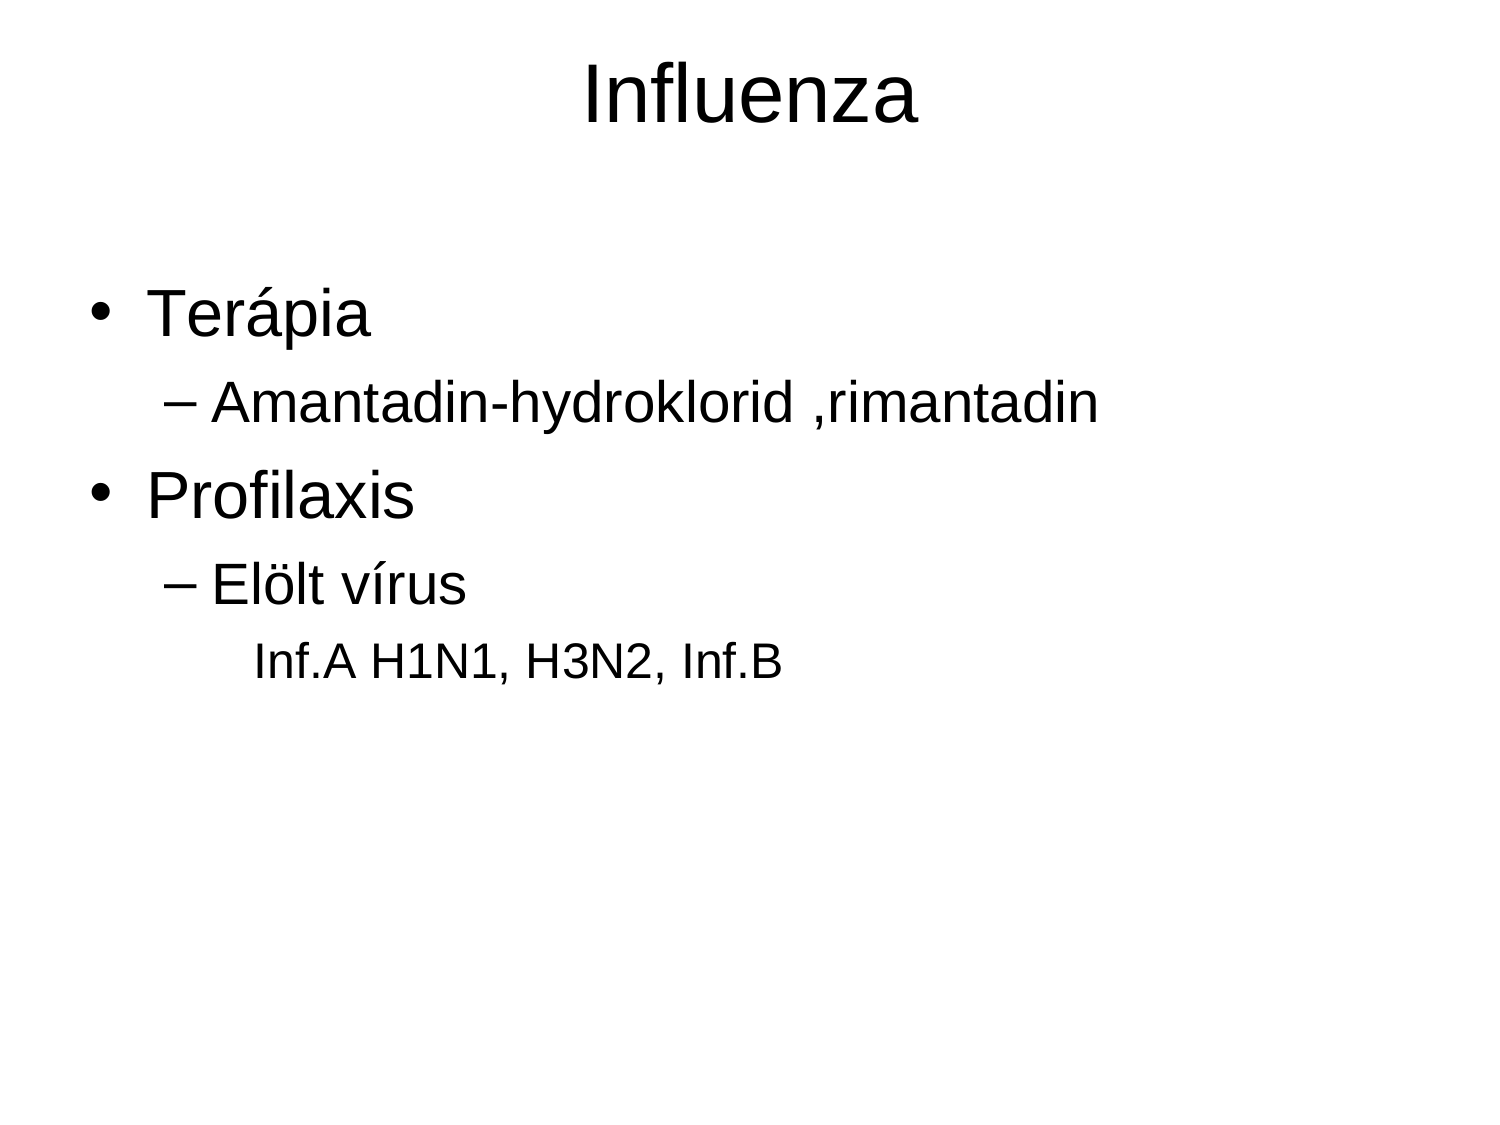

# Influenza
Terápia
Amantadin-hydroklorid ,rimantadin
Profilaxis
Elölt vírus
 Inf.A H1N1, H3N2, Inf.B